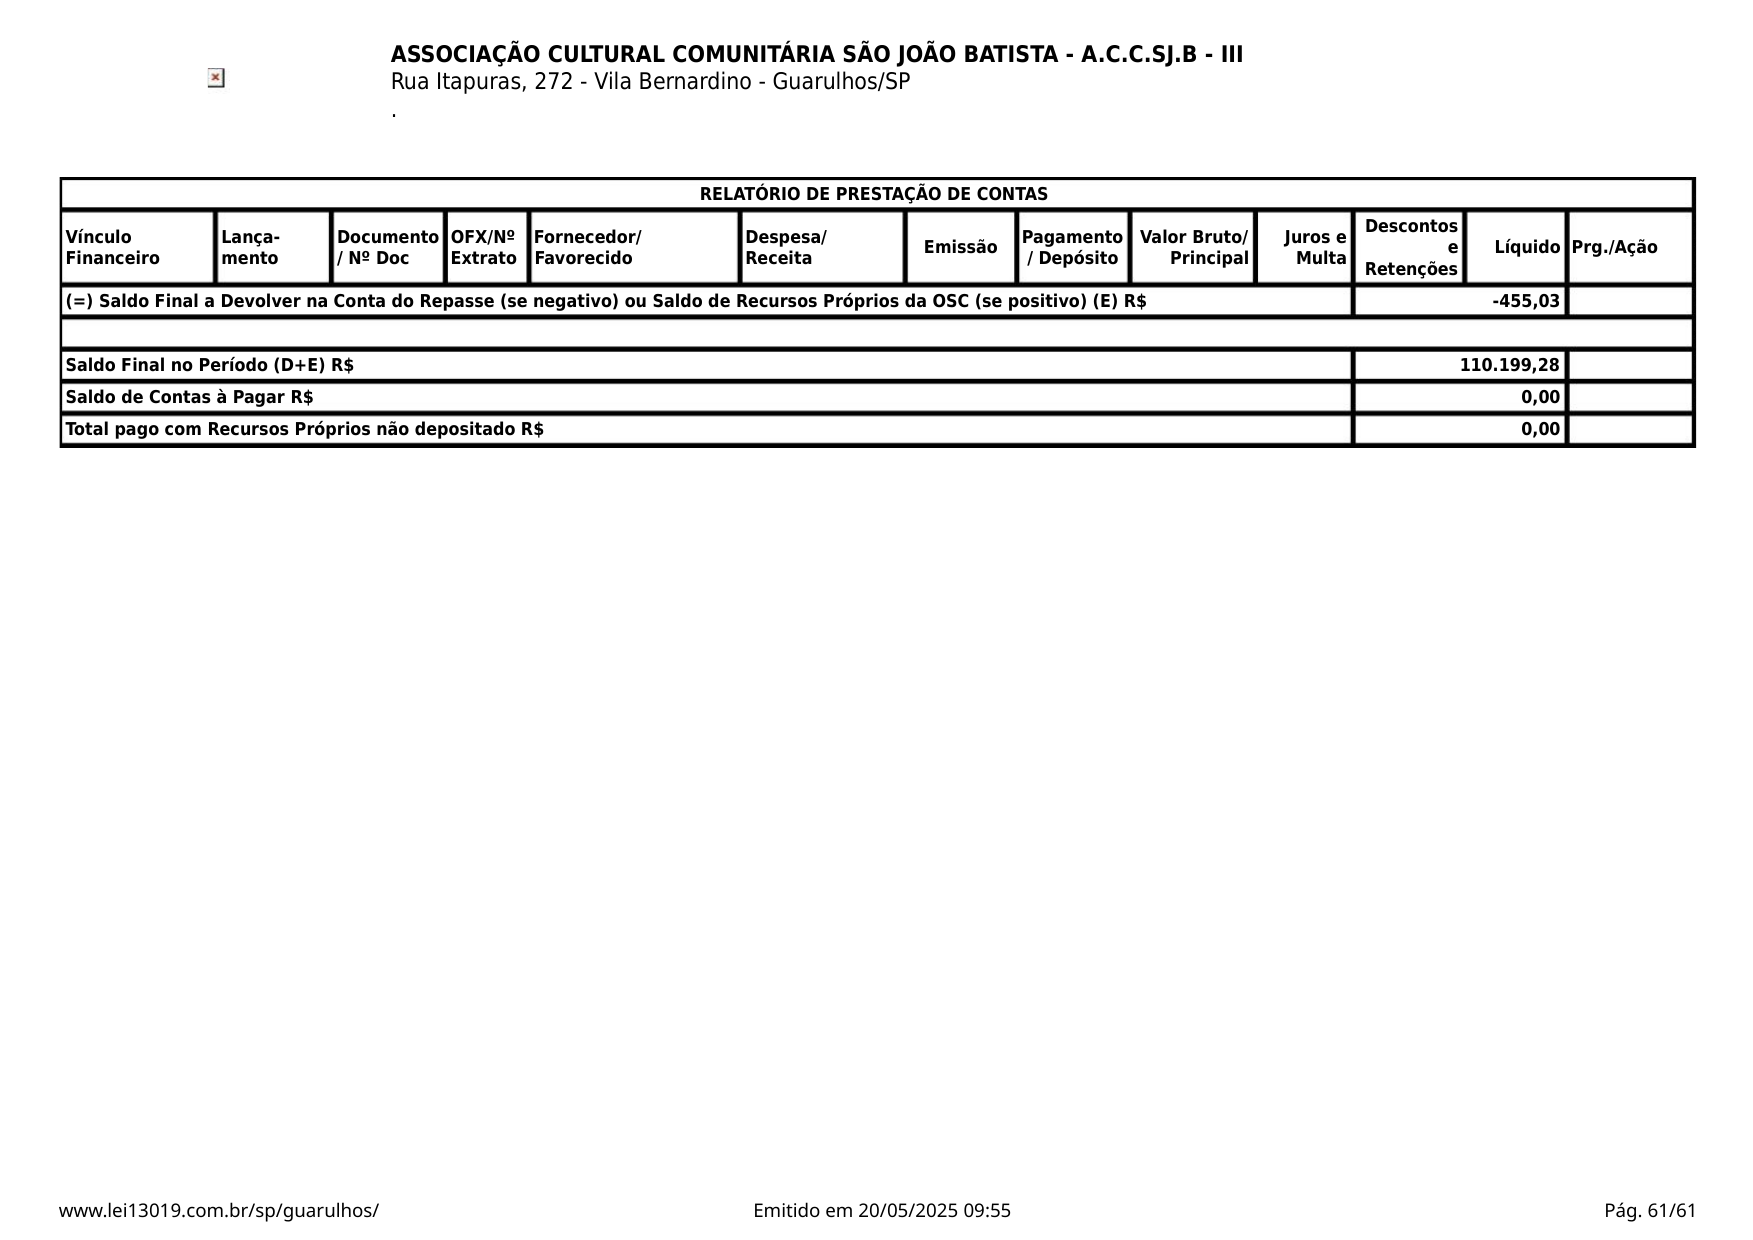

ASSOCIAÇÃO CULTURAL COMUNITÁRIA SÃO JOÃO BATISTA - A.C.C.SJ.B - III
Rua Itapuras, 272 - Vila Bernardino - Guarulhos/SP
.
RELATÓRIO DE PRESTAÇÃO DE CONTAS
Descontos
e
Retenções
Vínculo
Financeiro
Lança-
mento
Documento OFX/Nº Fornecedor/
/ Nº Doc Extrato Favorecido
Despesa/
Receita
Pagamento Valor Bruto/
/ Depósito Principal
Juros e
Multa
Emissão
Líquido Prg./Ação
-455,03
(=) Saldo Final a Devolver na Conta do Repasse (se negativo) ou Saldo de Recursos Próprios da OSC (se positivo) (E) R$
Saldo Final no Período (D+E) R$
110.199,28
Saldo de Contas à Pagar R$
0,00
0,00
Total pago com Recursos Próprios não depositado R$
www.lei13019.com.br/sp/guarulhos/
Emitido em 20/05/2025 09:55
Pág. 61/61